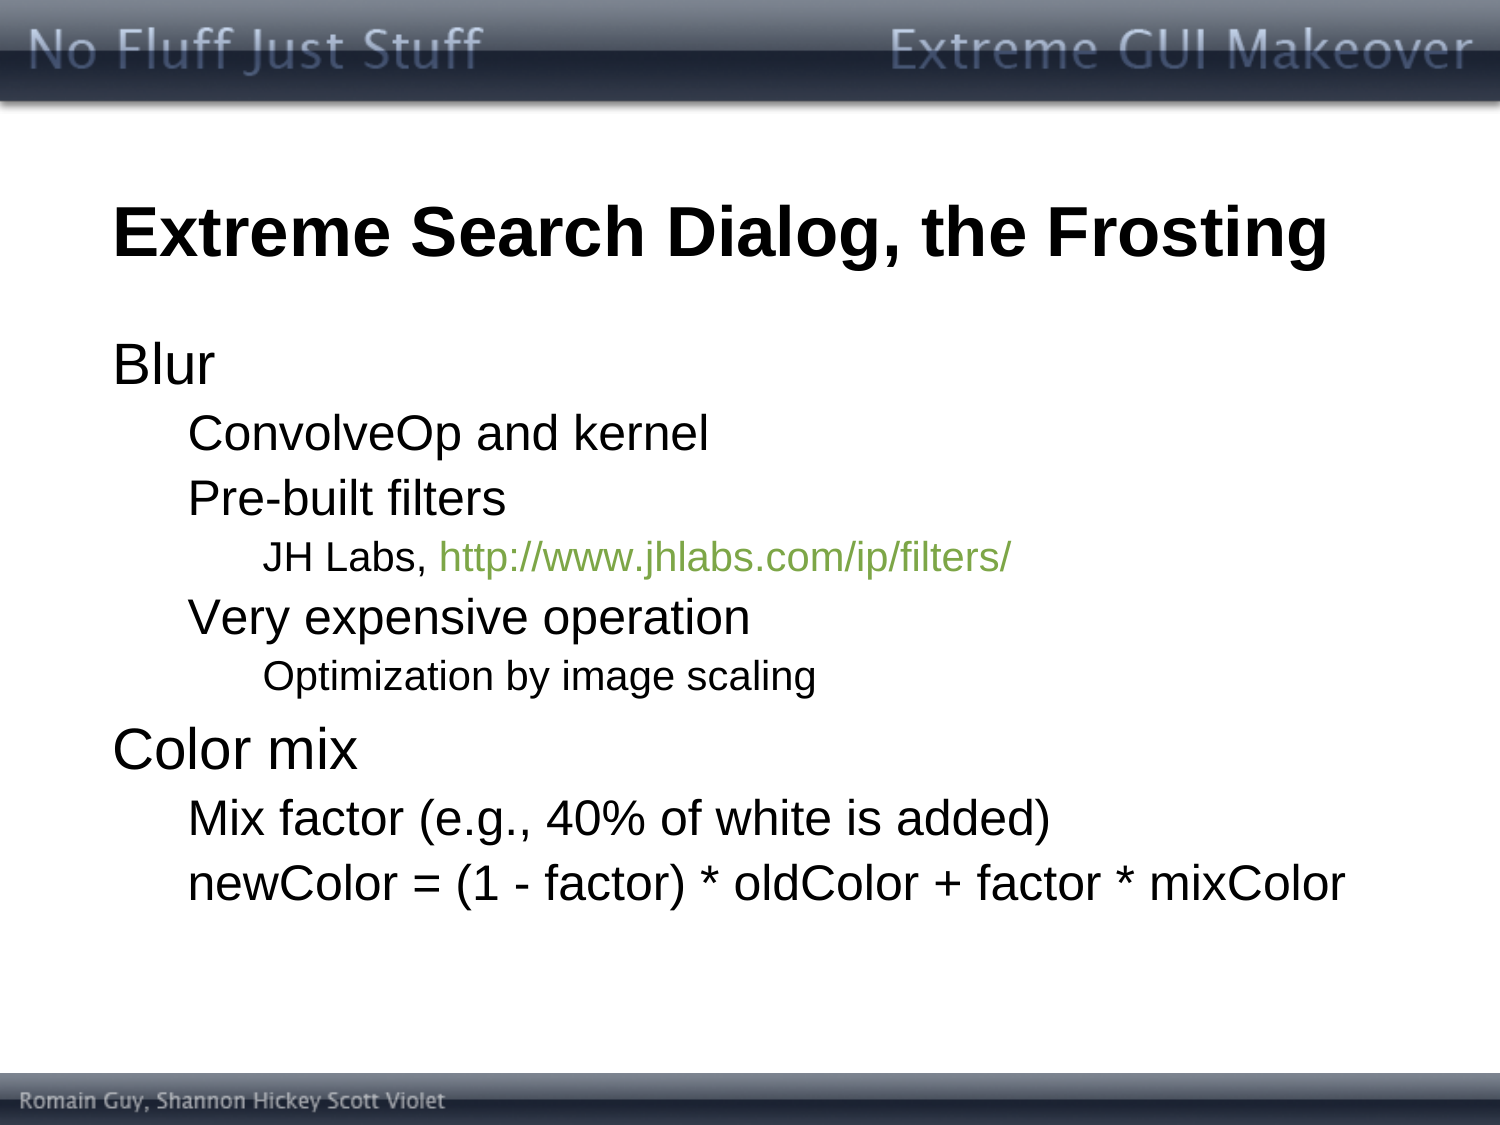

# Extreme Search Dialog, the Frosting
Blur
ConvolveOp and kernel
Pre-built filters
JH Labs, http://www.jhlabs.com/ip/filters/
Very expensive operation
Optimization by image scaling
Color mix
Mix factor (e.g., 40% of white is added)
newColor = (1 - factor) * oldColor + factor * mixColor